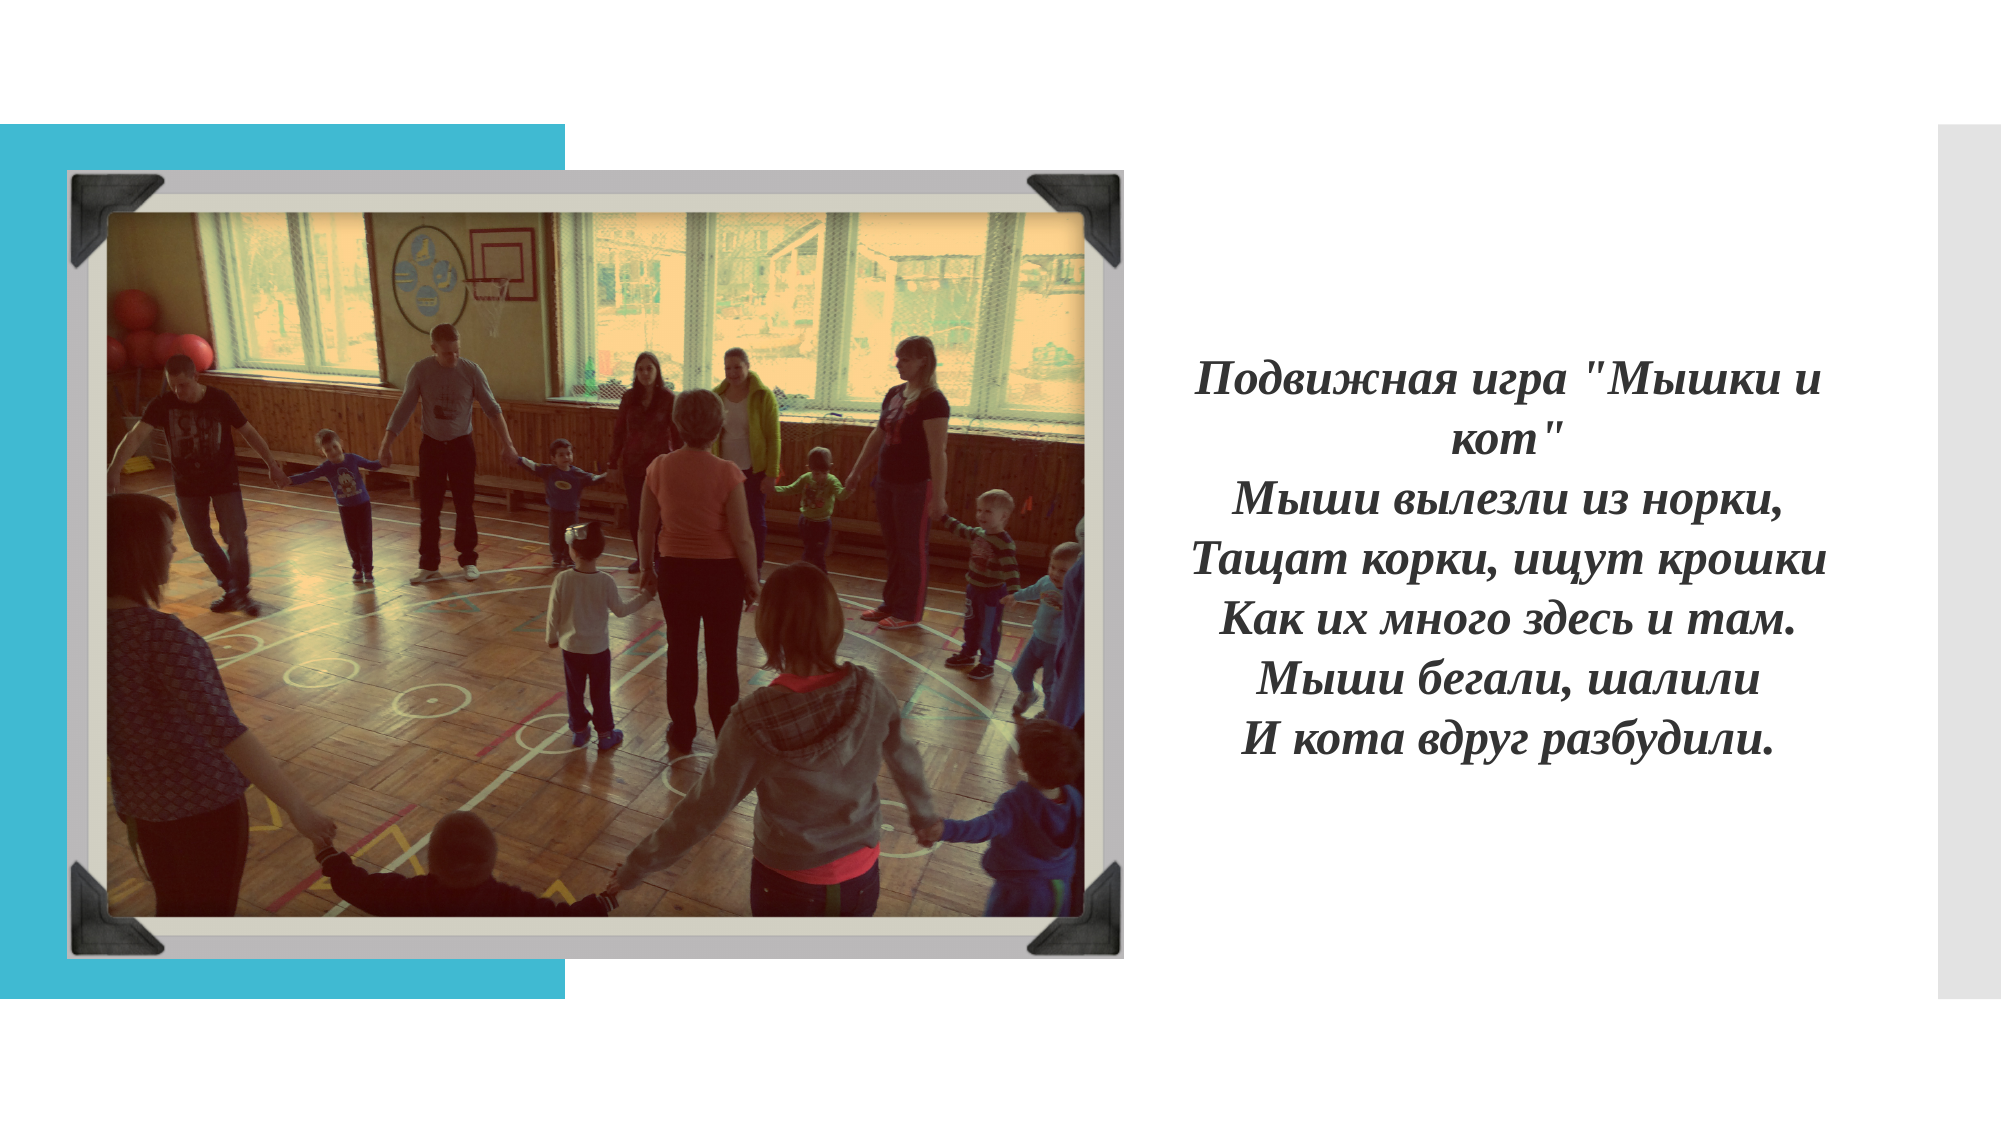

Подвижная игра "Мышки и кот"
Мыши вылезли из норки,
Тащат корки, ищут крошки
Как их много здесь и там.
Мыши бегали, шалили
И кота вдруг разбудили.